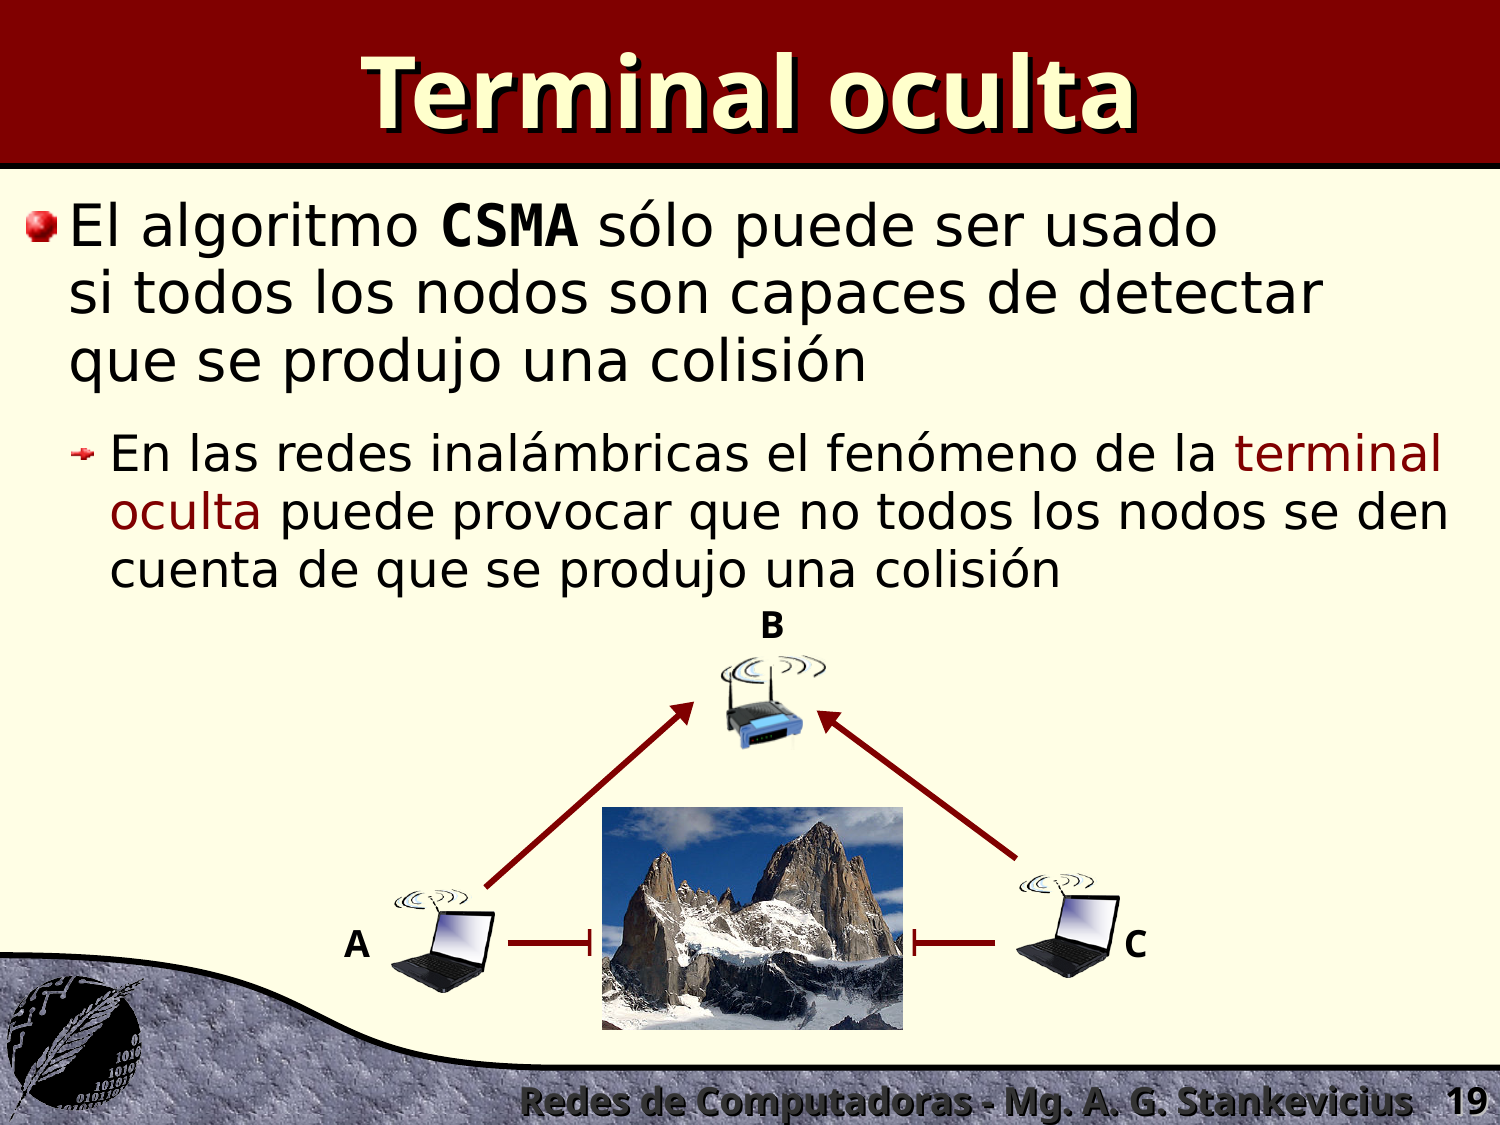

# Terminal oculta
El algoritmo CSMA sólo puede ser usado
si todos los nodos son capaces de detectar
que se produjo una colisión
En las redes inalámbricas el fenómeno de la terminal oculta puede provocar que no todos los nodos se den cuenta de que se produjo una colisión
B
A
C
19